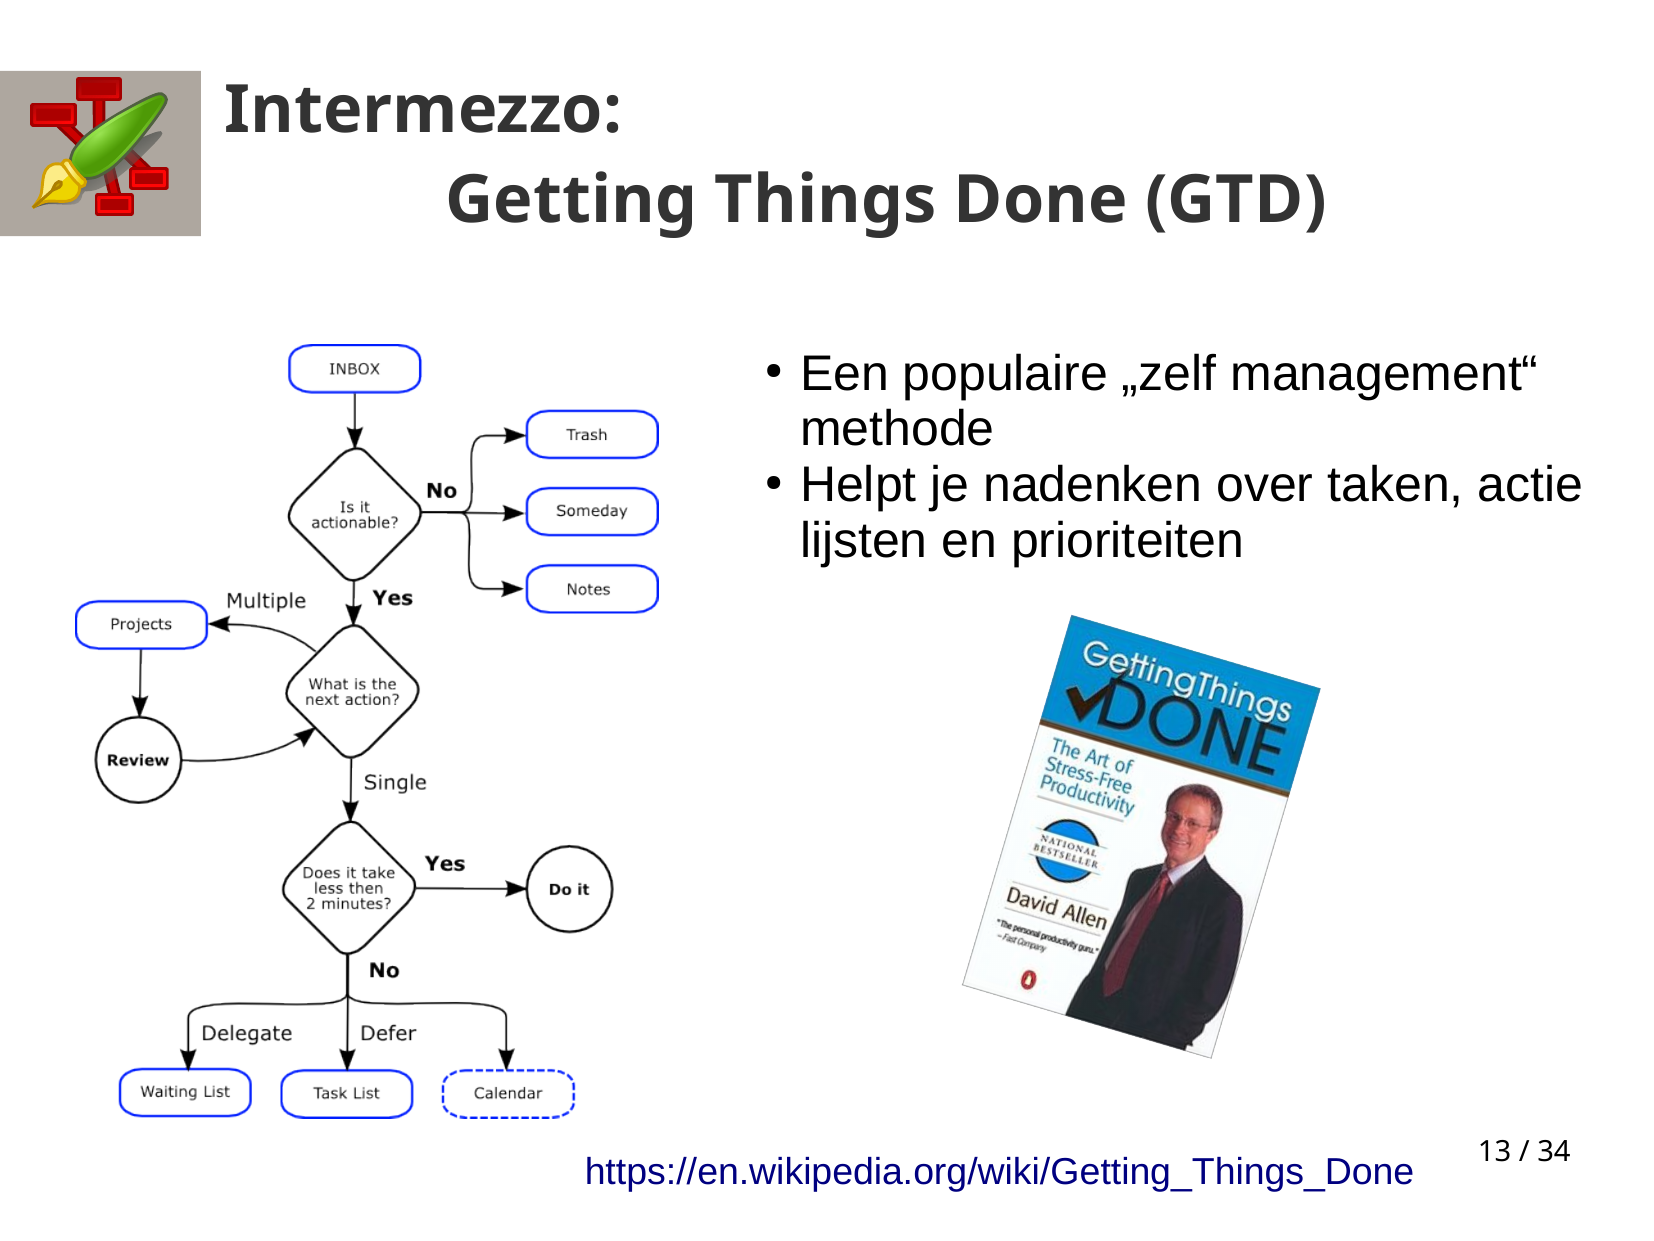

# Intermezzo: Getting Things Done (GTD)
Een populaire „zelf management“ methode
Helpt je nadenken over taken, actie lijsten en prioriteiten
13
https://en.wikipedia.org/wiki/Getting_Things_Done